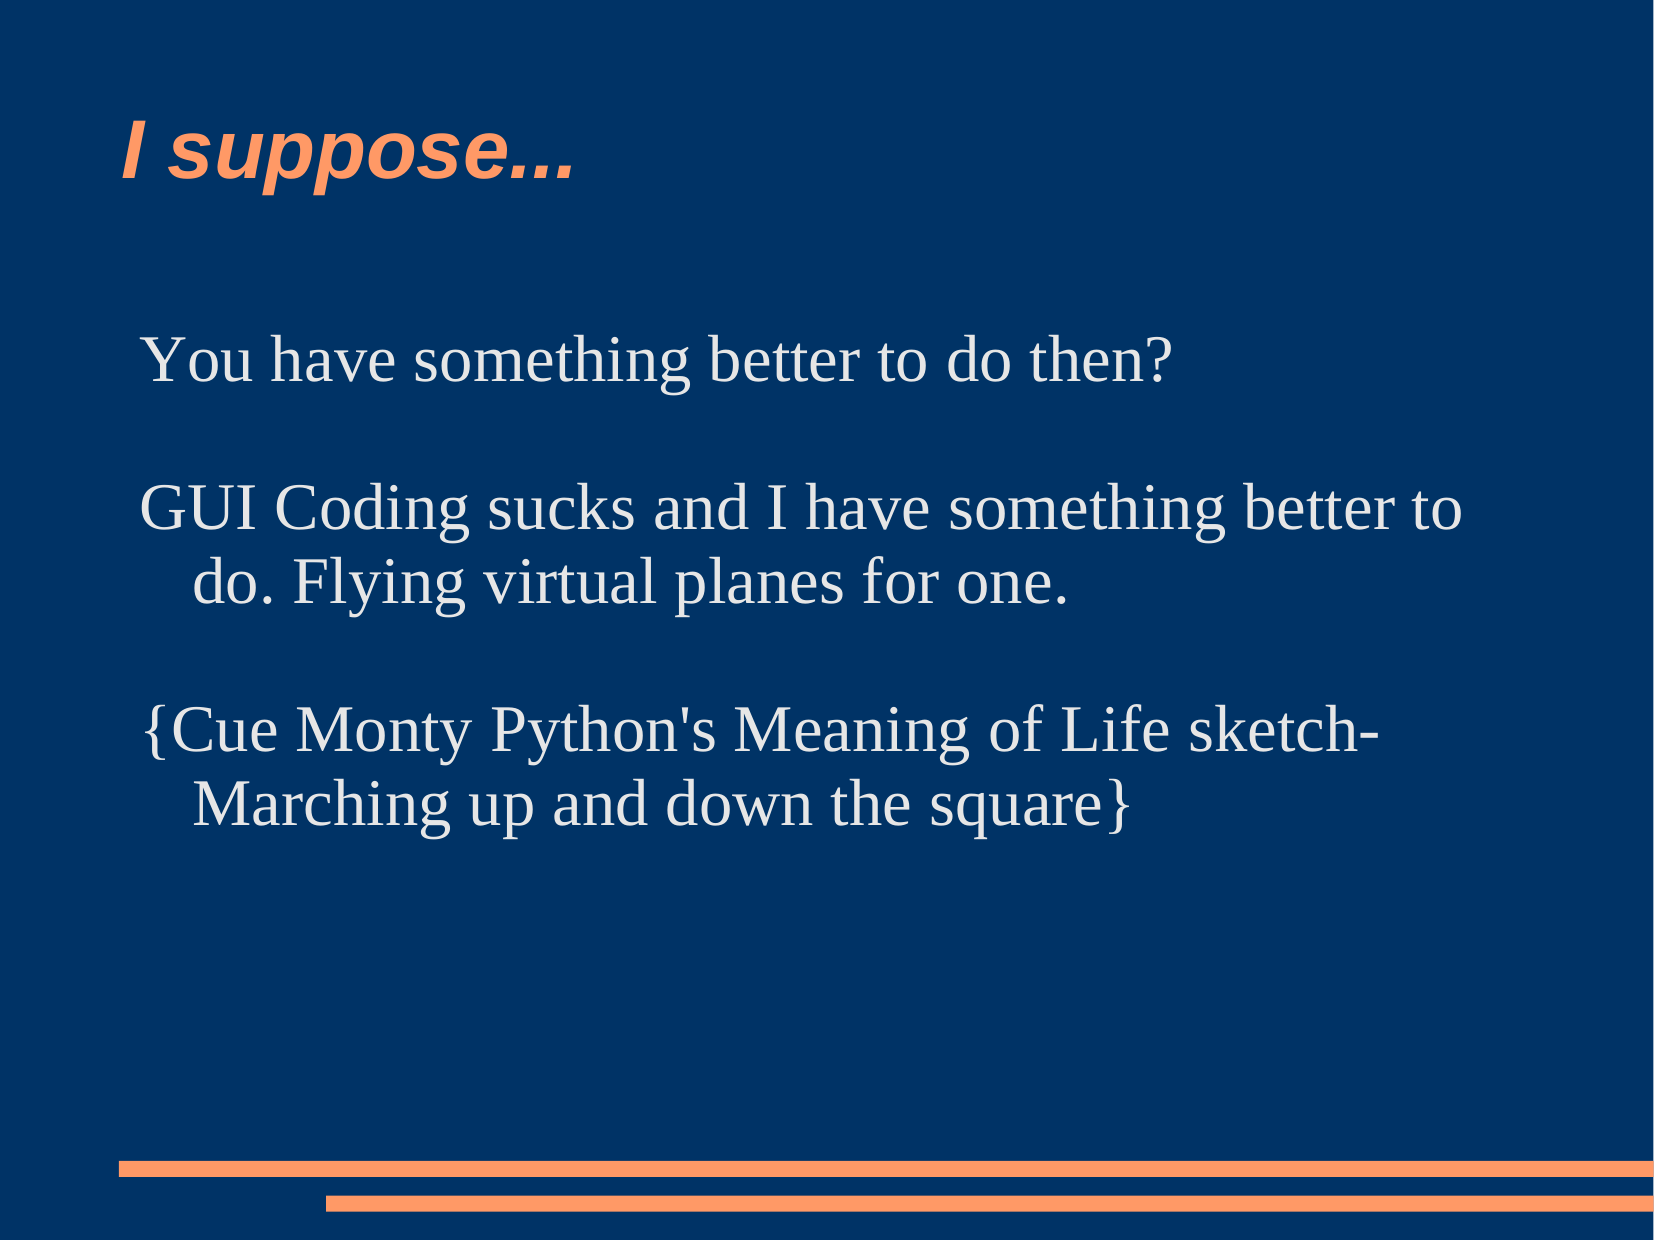

# I suppose...
You have something better to do then?
GUI Coding sucks and I have something better to do. Flying virtual planes for one.
{Cue Monty Python's Meaning of Life sketch- Marching up and down the square}